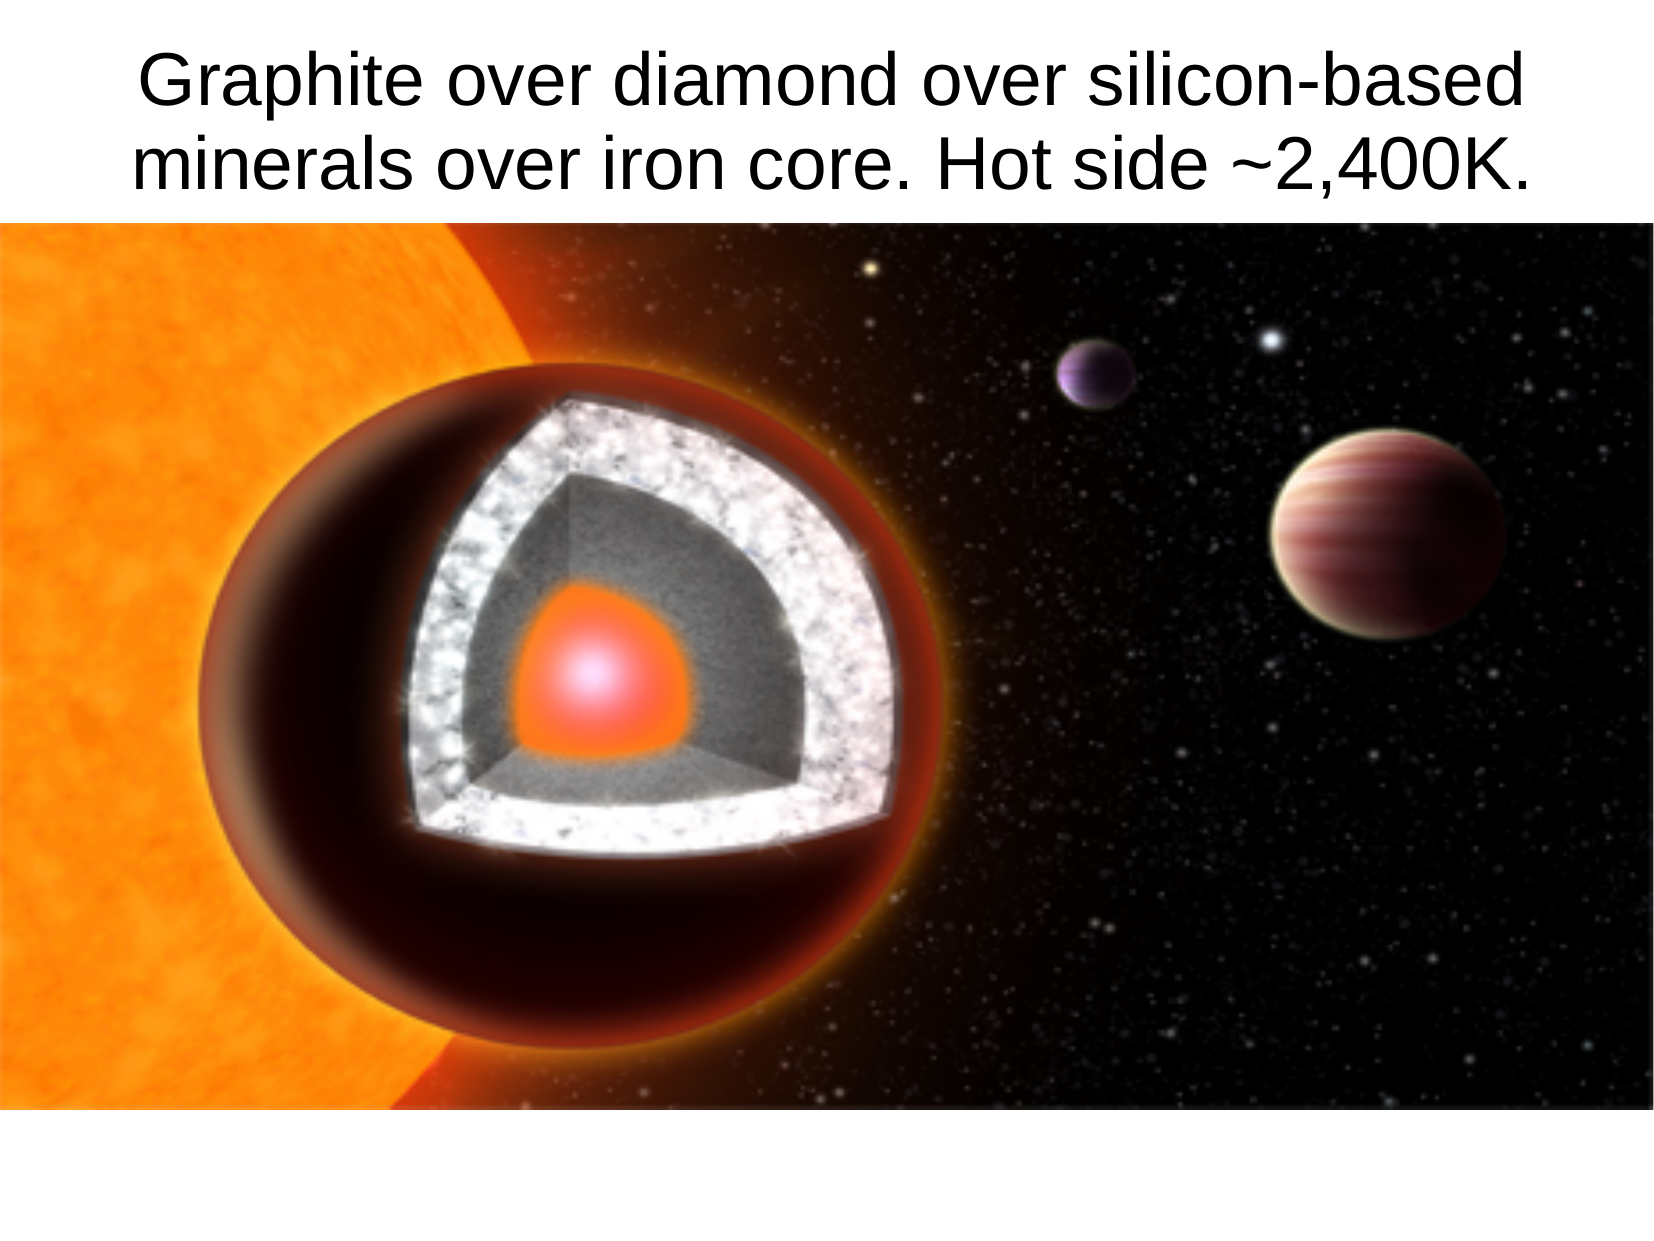

Graphite over diamond over silicon-based minerals over iron core. Hot side ~2,400K.